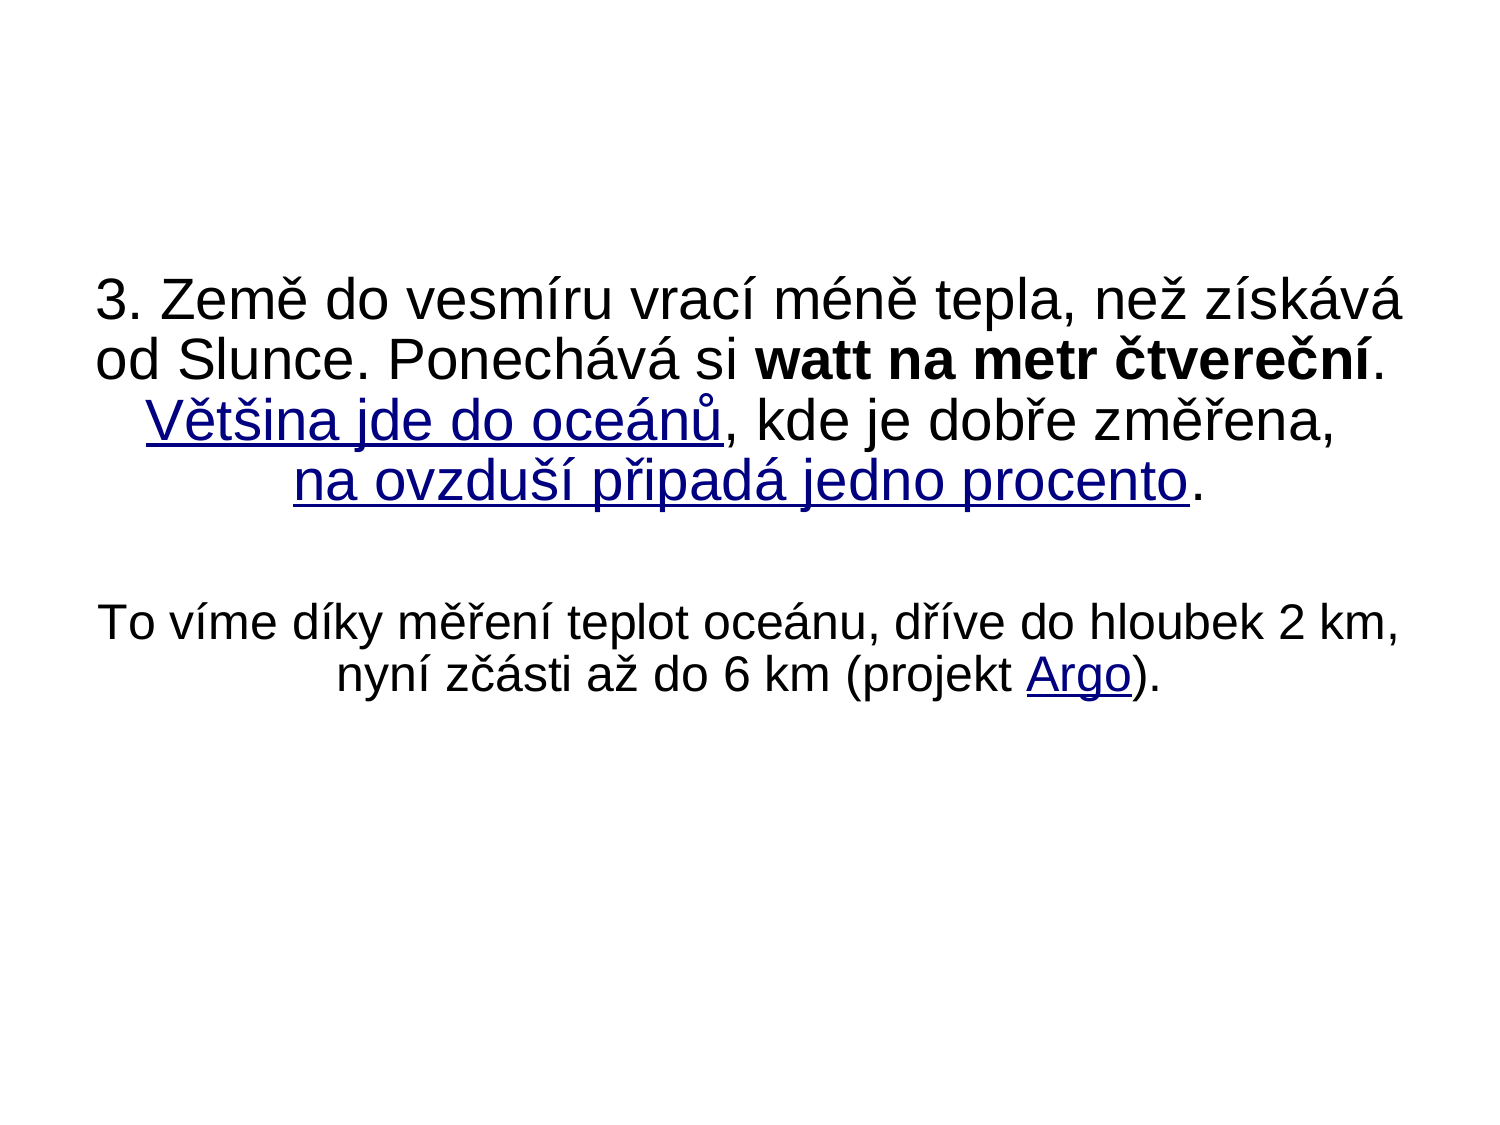

# 3. Země do vesmíru vrací méně tepla, než získává od Slunce. Ponechává si watt na metr čtvereční. Většina jde do oceánů, kde je dobře změřena, na ovzduší připadá jedno procento.
To víme díky měření teplot oceánu, dříve do hloubek 2 km, nyní zčásti až do 6 km (projekt Argo).